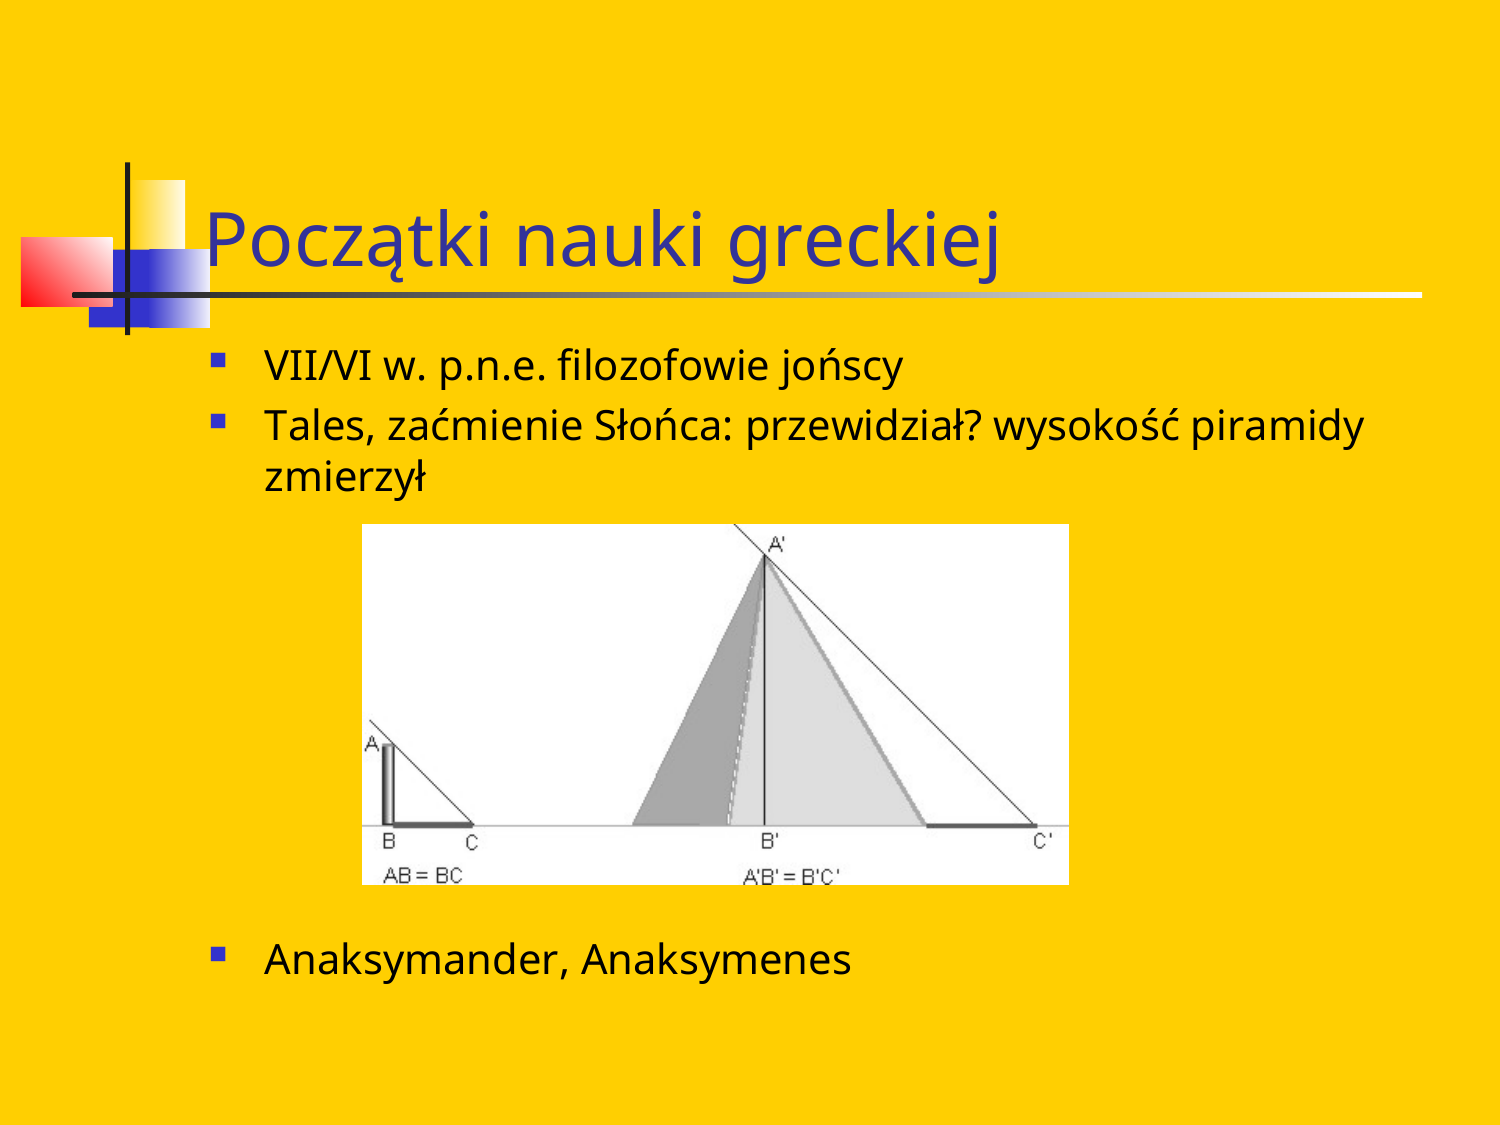

# Początki nauki greckiej
VII/VI w. p.n.e. filozofowie jońscy
Tales, zaćmienie Słońca: przewidział? wysokość piramidy zmierzył
Anaksymander, Anaksymenes